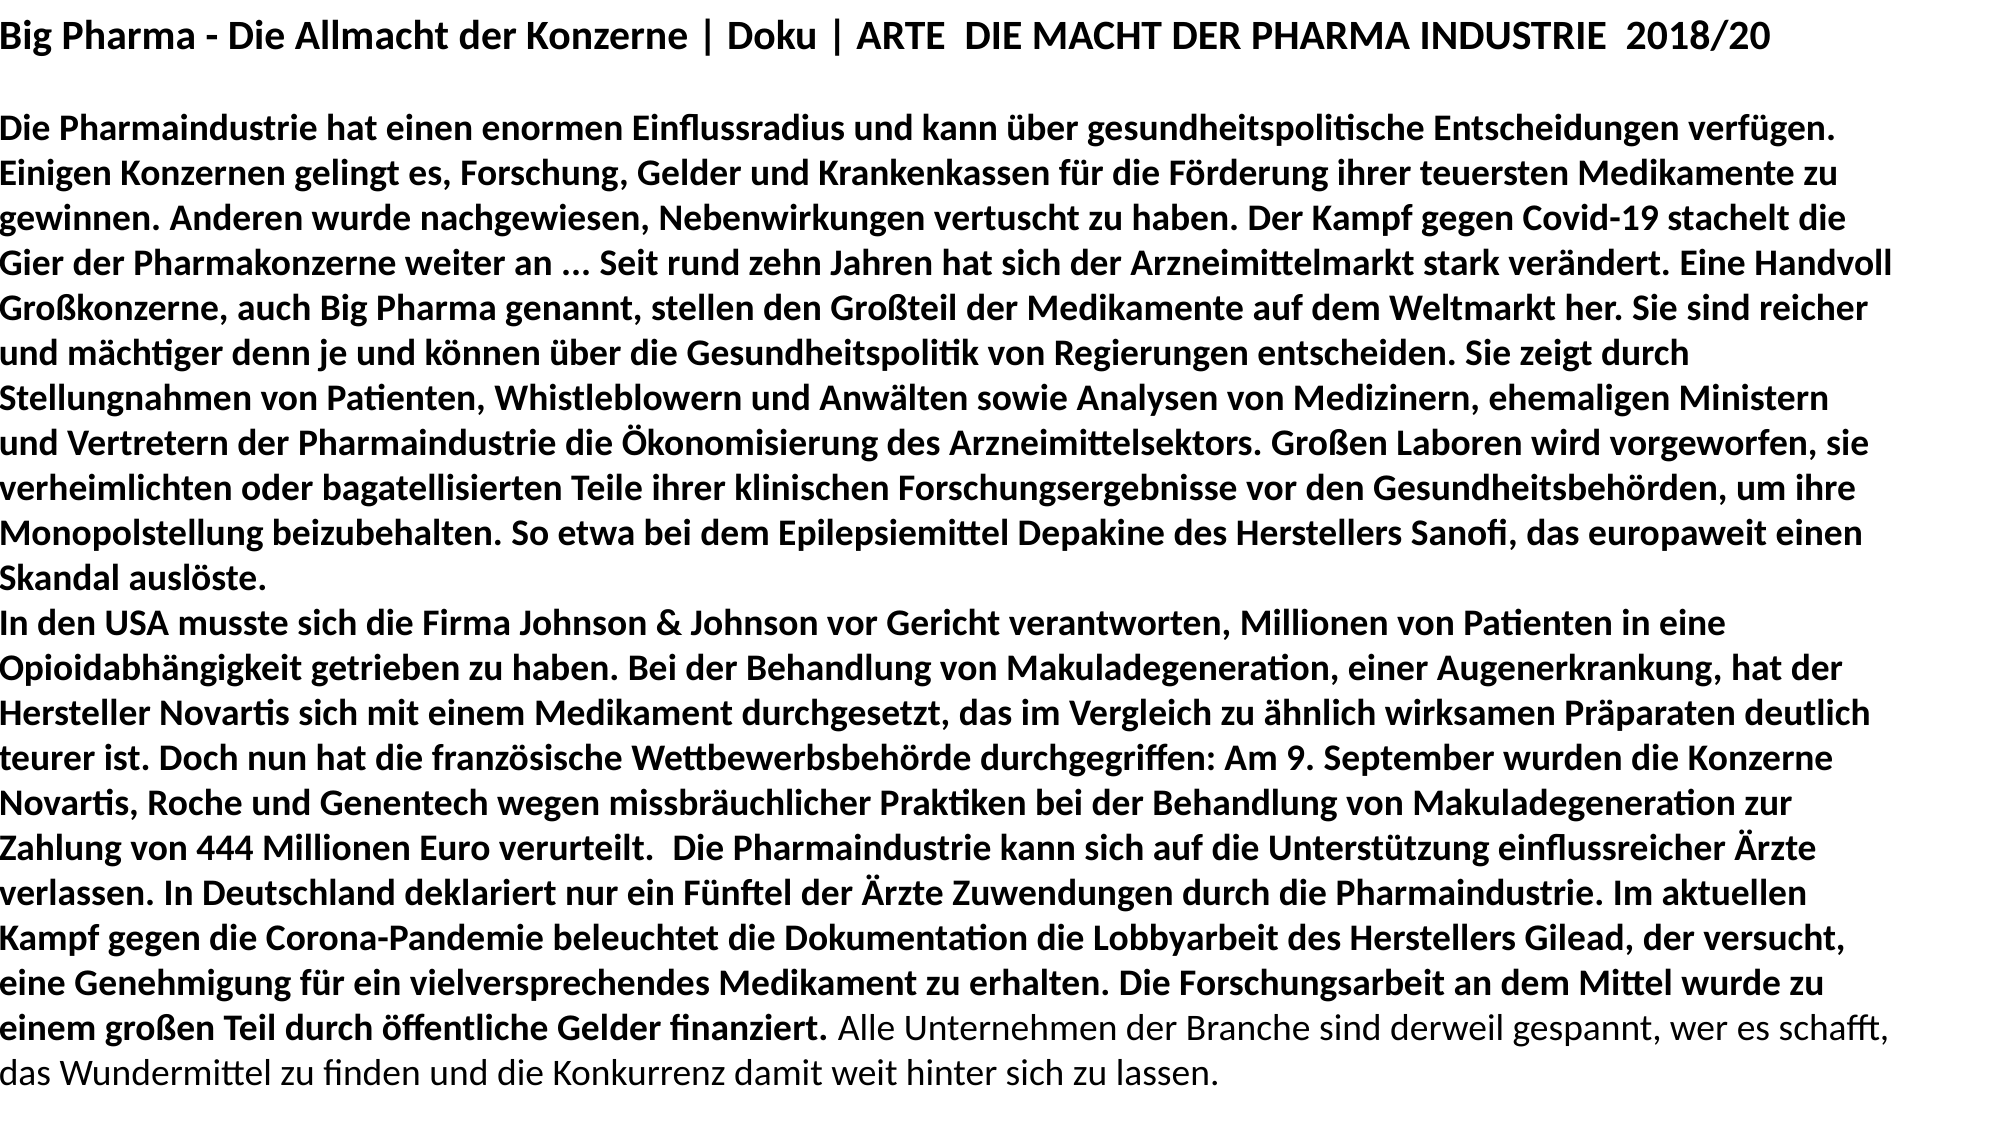

Big Pharma - Die Allmacht der Konzerne | Doku | ARTE DIE MACHT DER PHARMA INDUSTRIE 2018/20
Die Pharmaindustrie hat einen enormen Einflussradius und kann über gesundheitspolitische Entscheidungen verfügen. Einigen Konzernen gelingt es, Forschung, Gelder und Krankenkassen für die Förderung ihrer teuersten Medikamente zu gewinnen. Anderen wurde nachgewiesen, Nebenwirkungen vertuscht zu haben. Der Kampf gegen Covid-19 stachelt die Gier der Pharmakonzerne weiter an ... Seit rund zehn Jahren hat sich der Arzneimittelmarkt stark verändert. Eine Handvoll Großkonzerne, auch Big Pharma genannt, stellen den Großteil der Medikamente auf dem Weltmarkt her. Sie sind reicher und mächtiger denn je und können über die Gesundheitspolitik von Regierungen entscheiden. Sie zeigt durch Stellungnahmen von Patienten, Whistleblowern und Anwälten sowie Analysen von Medizinern, ehemaligen Ministern und Vertretern der Pharmaindustrie die Ökonomisierung des Arzneimittelsektors. Großen Laboren wird vorgeworfen, sie verheimlichten oder bagatellisierten Teile ihrer klinischen Forschungsergebnisse vor den Gesundheitsbehörden, um ihre Monopolstellung beizubehalten. So etwa bei dem Epilepsiemittel Depakine des Herstellers Sanofi, das europaweit einen Skandal auslöste.
In den USA musste sich die Firma Johnson & Johnson vor Gericht verantworten, Millionen von Patienten in eine Opioidabhängigkeit getrieben zu haben. Bei der Behandlung von Makuladegeneration, einer Augenerkrankung, hat der Hersteller Novartis sich mit einem Medikament durchgesetzt, das im Vergleich zu ähnlich wirksamen Präparaten deutlich teurer ist. Doch nun hat die französische Wettbewerbsbehörde durchgegriffen: Am 9. September wurden die Konzerne Novartis, Roche und Genentech wegen missbräuchlicher Praktiken bei der Behandlung von Makuladegeneration zur Zahlung von 444 Millionen Euro verurteilt.  Die Pharmaindustrie kann sich auf die Unterstützung einflussreicher Ärzte verlassen. In Deutschland deklariert nur ein Fünftel der Ärzte Zuwendungen durch die Pharmaindustrie. Im aktuellen Kampf gegen die Corona-Pandemie beleuchtet die Dokumentation die Lobbyarbeit des Herstellers Gilead, der versucht, eine Genehmigung für ein vielversprechendes Medikament zu erhalten. Die Forschungsarbeit an dem Mittel wurde zu einem großen Teil durch öffentliche Gelder finanziert. Alle Unternehmen der Branche sind derweil gespannt, wer es schafft, das Wundermittel zu finden und die Konkurrenz damit weit hinter sich zu lassen.